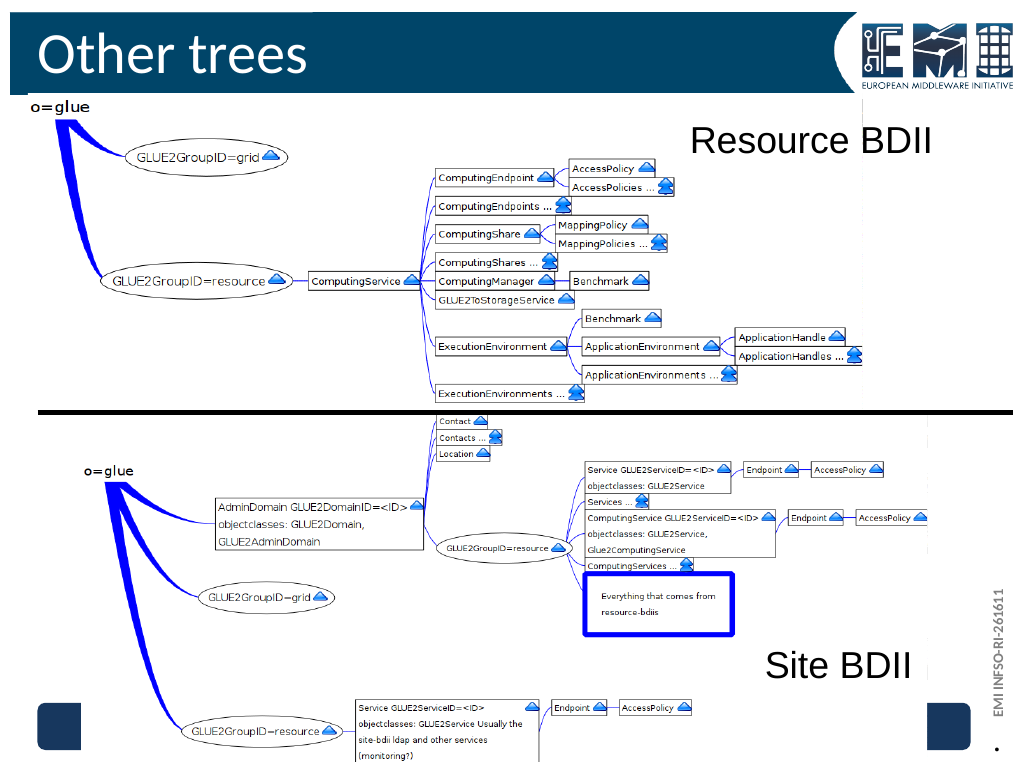

# Other trees
Resource BDII
Site BDII